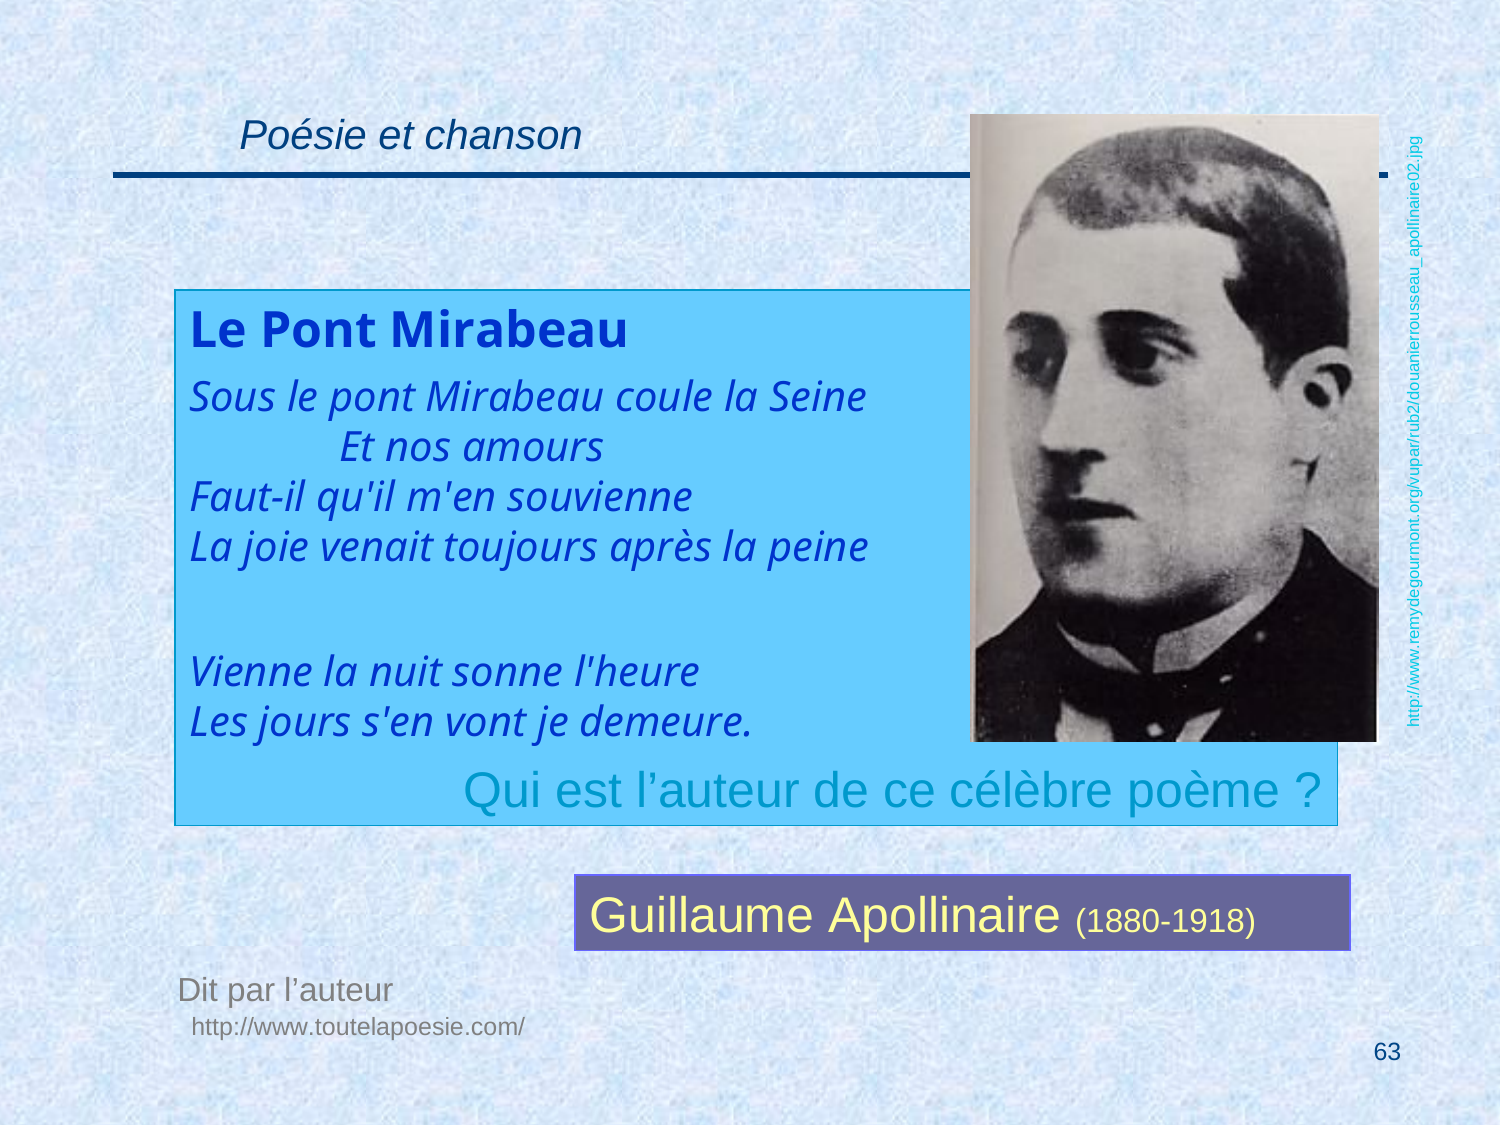

Poésie et chanson
http://www.remydegourmont.org/vupar/rub2/douanierrousseau_apollinaire02.jpg
Le Pont Mirabeau
Sous le pont Mirabeau coule la Seine
	Et nos amours
Faut-il qu'il m'en souvienne
La joie venait toujours après la peine
Vienne la nuit sonne l'heure
Les jours s'en vont je demeure.
Qui est l’auteur de ce célèbre poème ?
Guillaume Apollinaire (1880-1918)
Dit par l’auteur
 http://www.toutelapoesie.com/
63